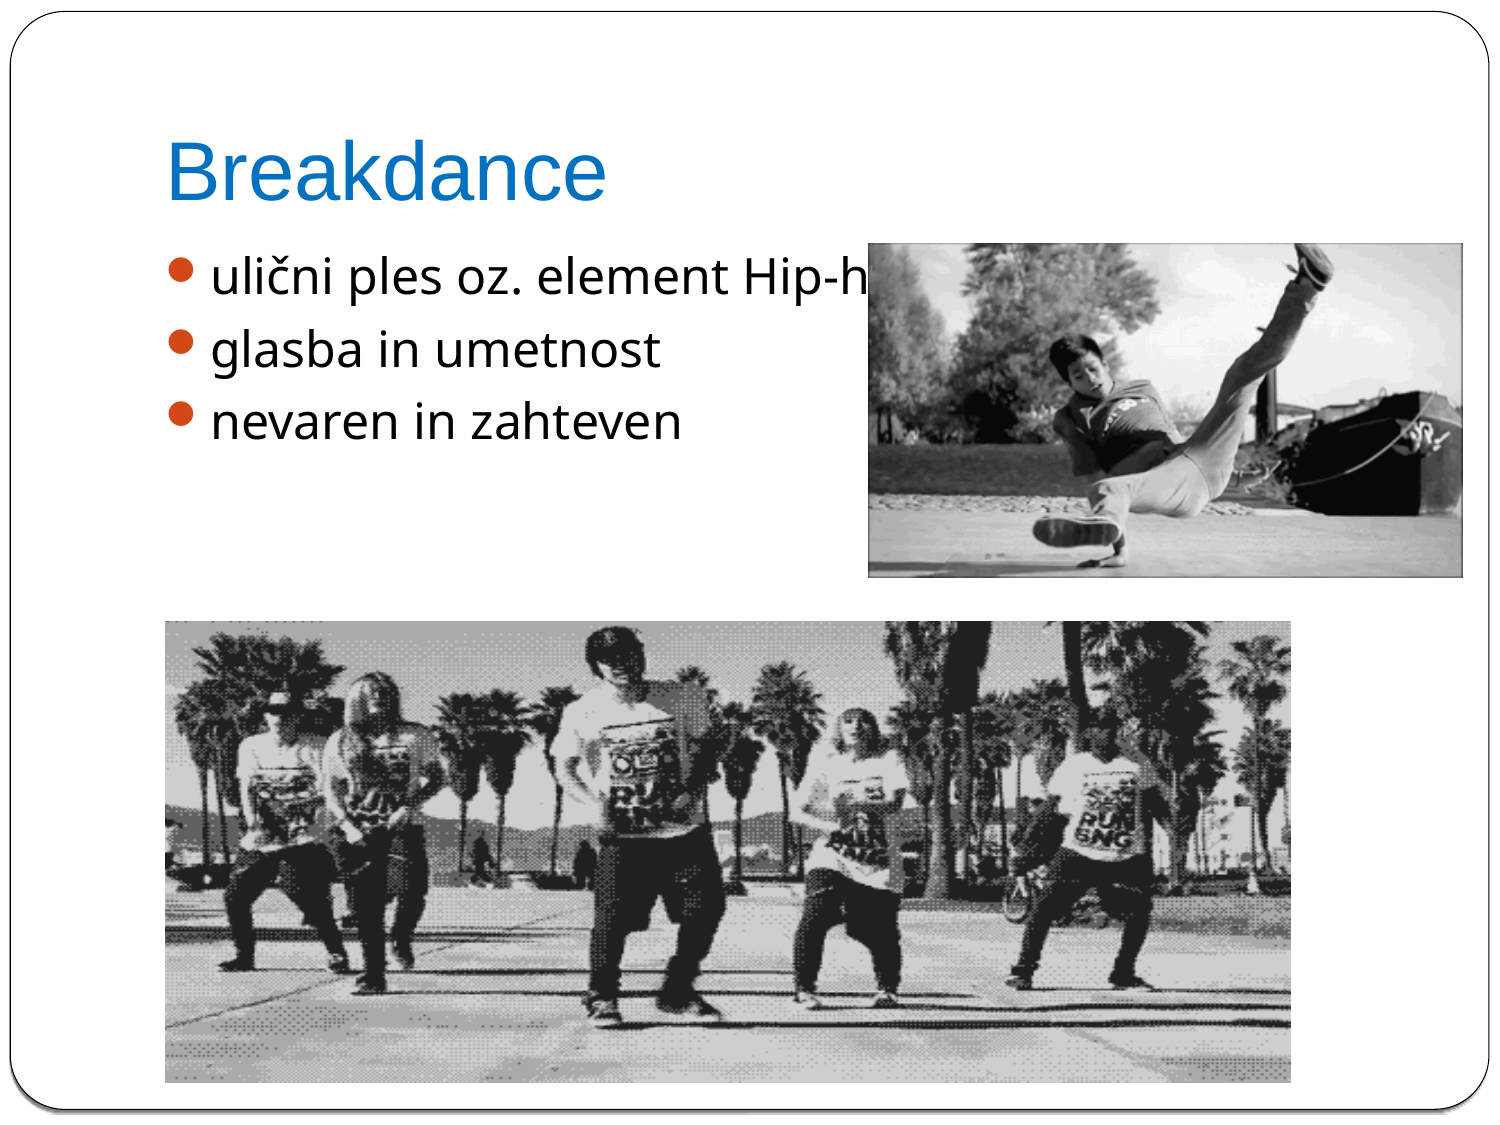

# Breakdance
ulični ples oz. element Hip-hopa
glasba in umetnost
nevaren in zahteven